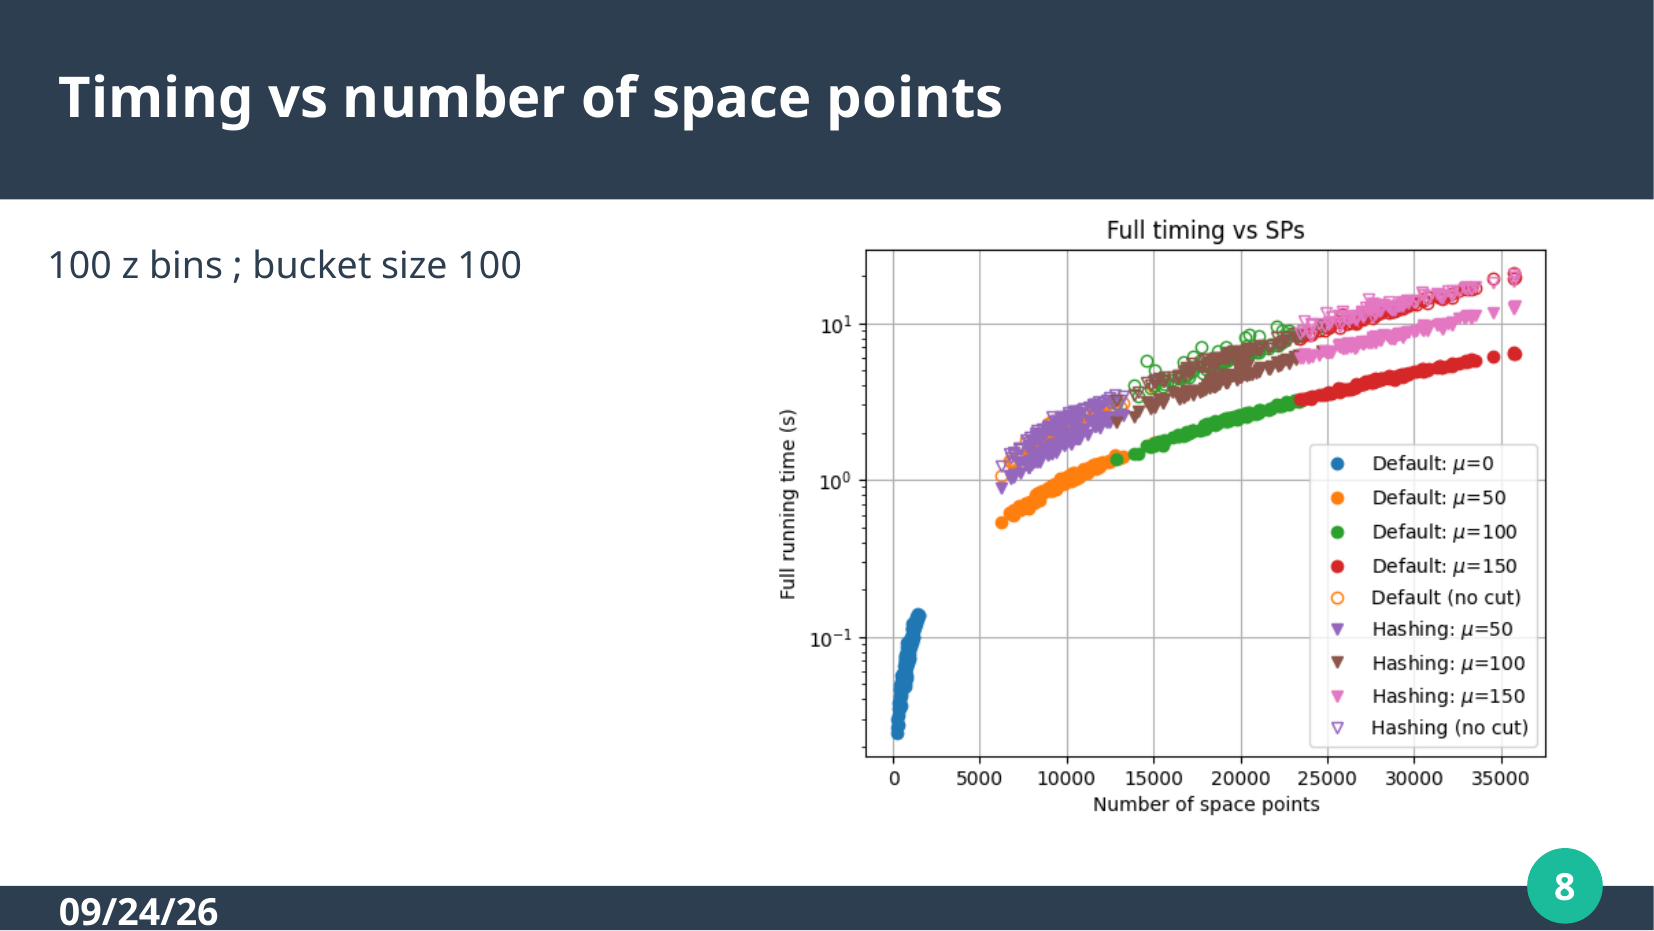

# Timing vs number of space points
100 z bins ; bucket size 100